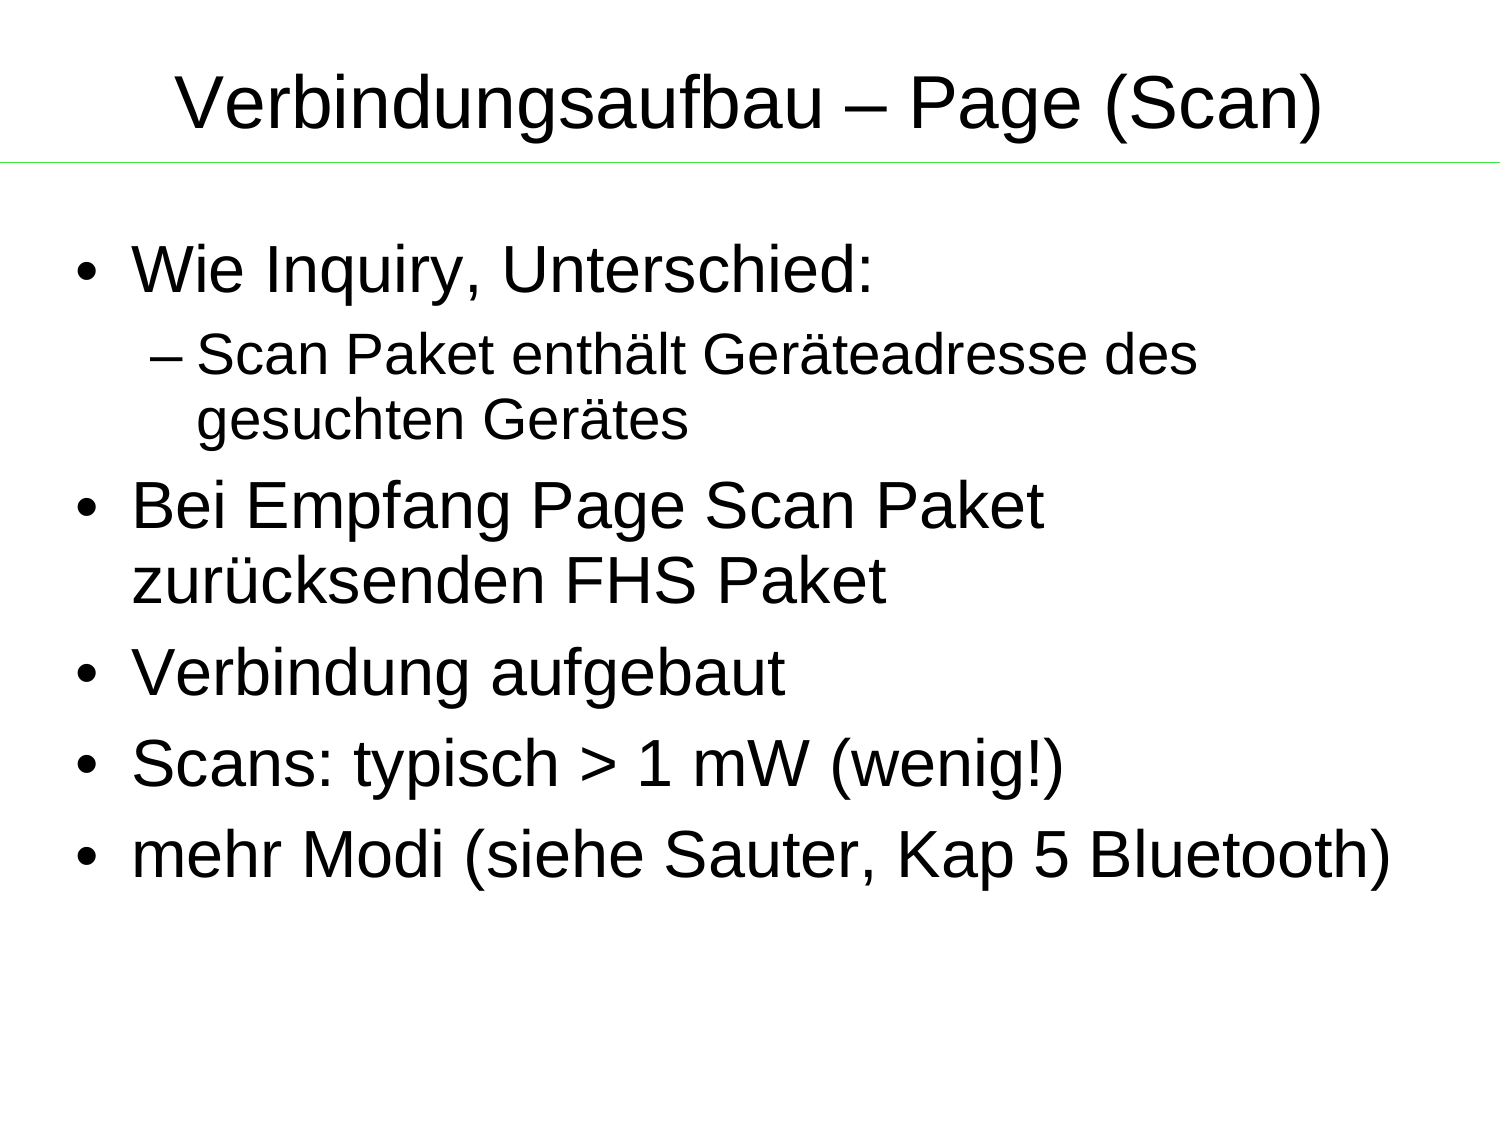

# Verbindungsaufbau – Page (Scan)
Wie Inquiry, Unterschied:
Scan Paket enthält Geräteadresse des gesuchten Gerätes
Bei Empfang Page Scan Paket zurücksenden FHS Paket
Verbindung aufgebaut
Scans: typisch > 1 mW (wenig!)
mehr Modi (siehe Sauter, Kap 5 Bluetooth)